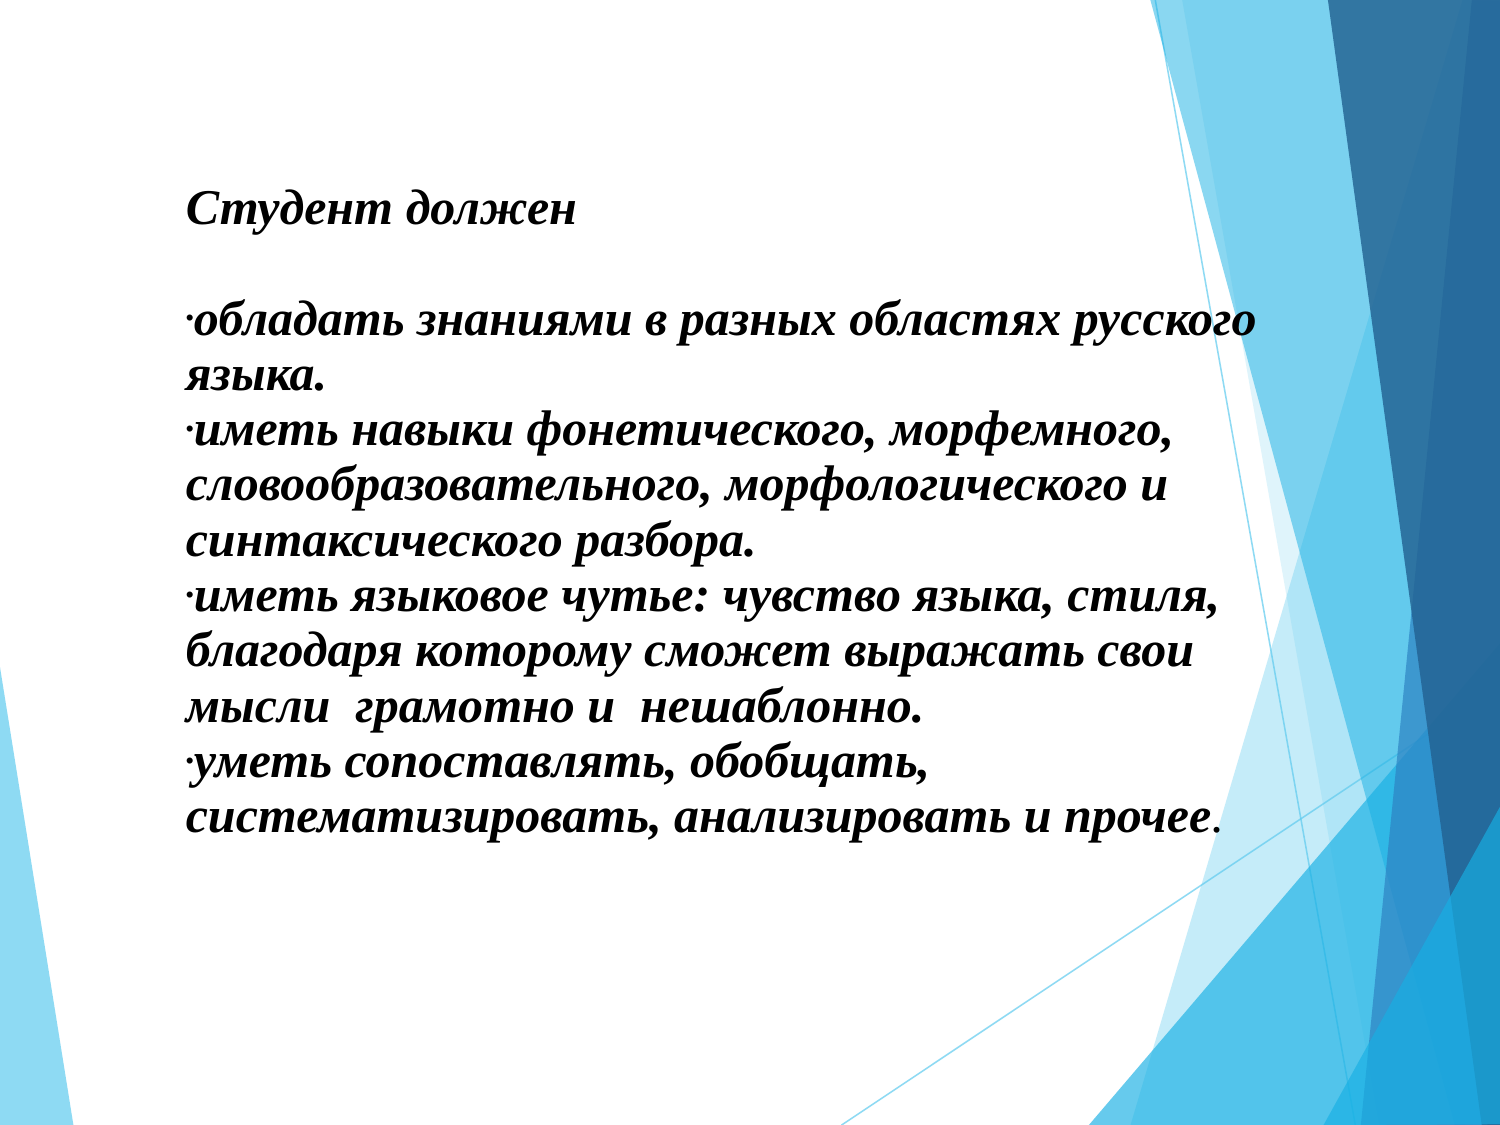

Студент должен
обладать знаниями в разных областях русского языка.
иметь навыки фонетического, морфемного, словообразовательного, морфологического и синтаксического разбора.
иметь языковое чутье: чувство языка, стиля, благодаря которому сможет выражать свои мысли грамотно и нешаблонно.
уметь сопоставлять, обобщать, систематизировать, анализировать и прочее.